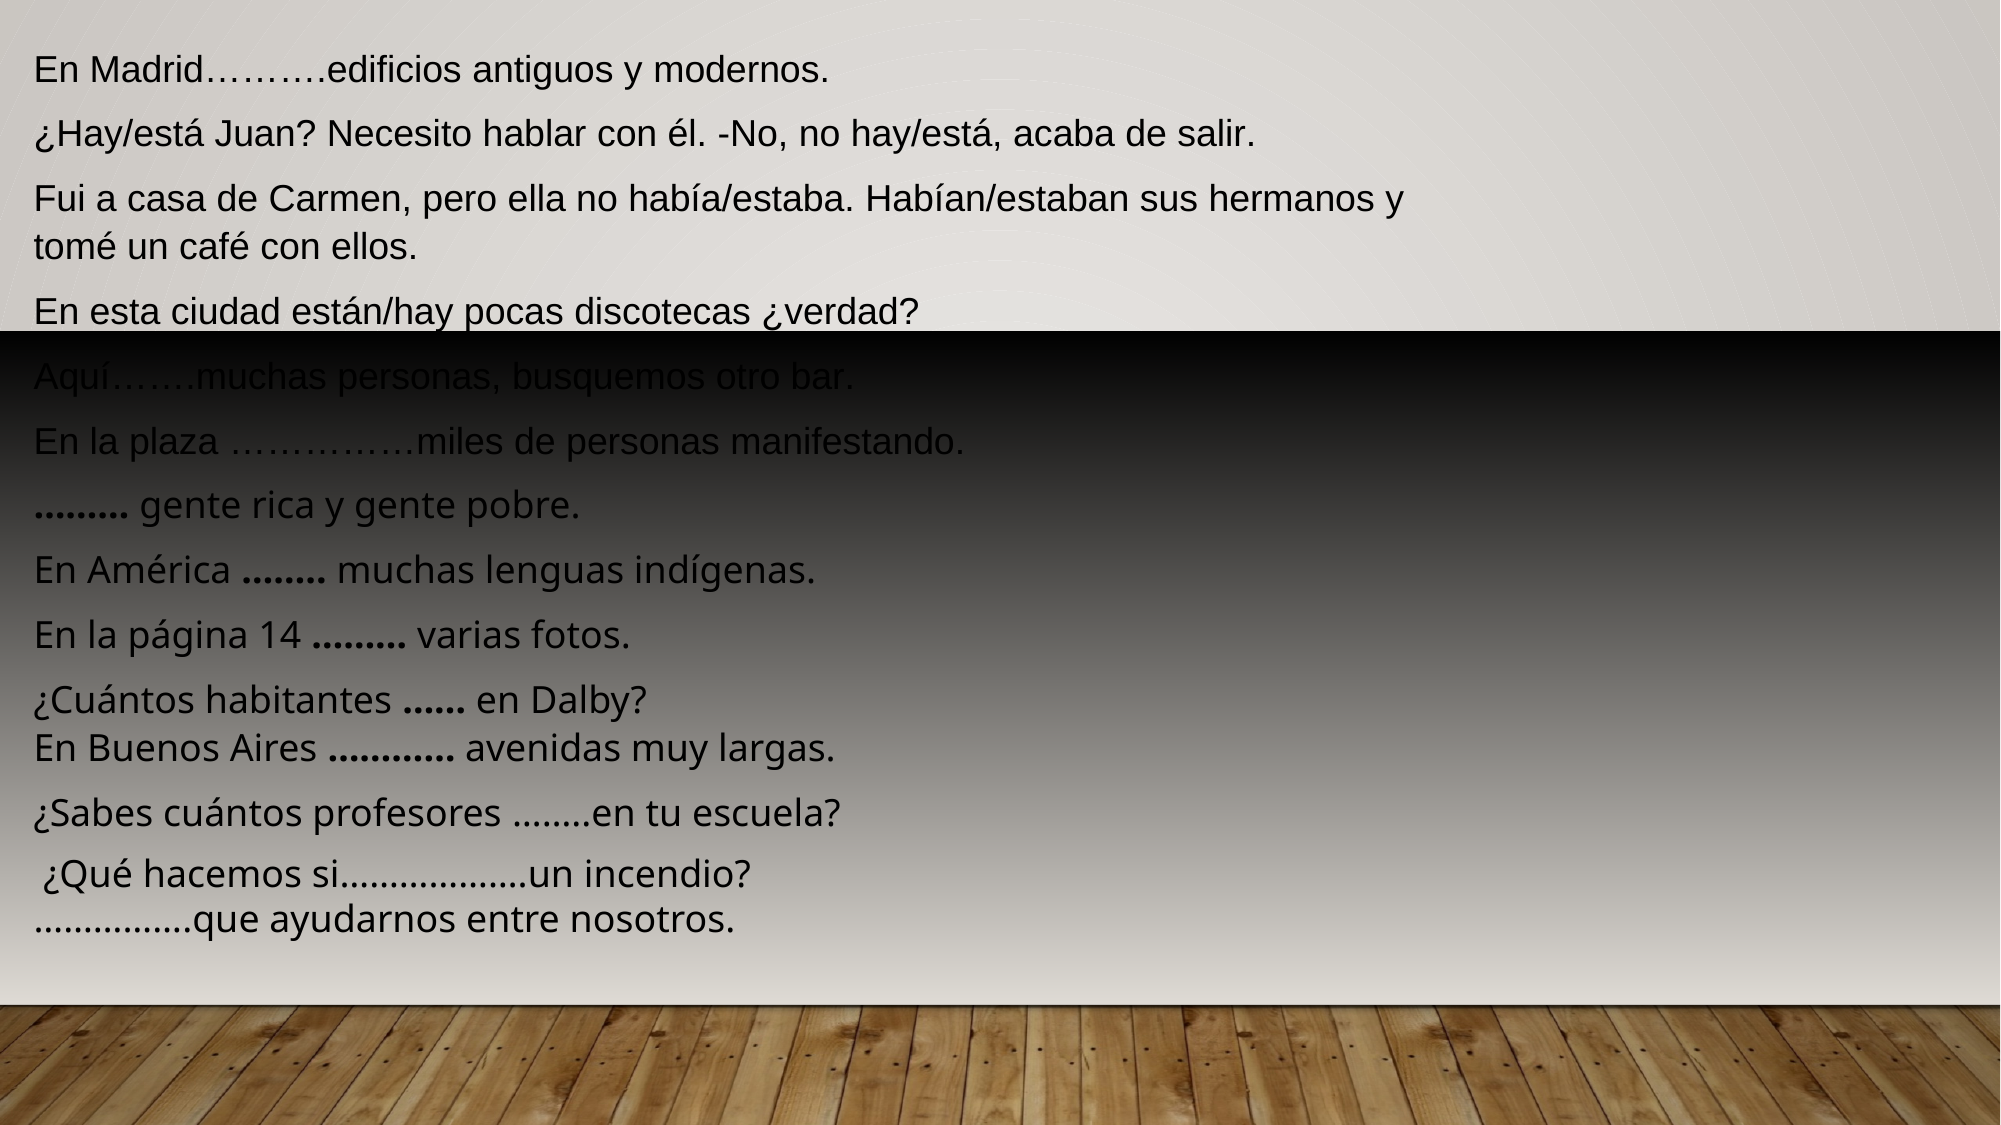

En Madrid……….edificios antiguos y modernos.
¿Hay/está Juan? Necesito hablar con él. -No, no hay/está, acaba de salir.
Fui a casa de Carmen, pero ella no había/estaba. Habían/estaban sus hermanos y tomé un café con ellos.
En esta ciudad están/hay pocas discotecas ¿verdad?
Aquí…….muchas personas, busquemos otro bar.
En la plaza ……………miles de personas manifestando.
……… gente rica y gente pobre.
En América …….. muchas lenguas indígenas.
En la página 14 ……… varias fotos.
¿Cuántos habitantes …… en Dalby?
En Buenos Aires ………… avenidas muy largas.
¿Sabes cuántos profesores ……..en tu escuela?
 ¿Qué hacemos si……………….un incendio?
…………….que ayudarnos entre nosotros.